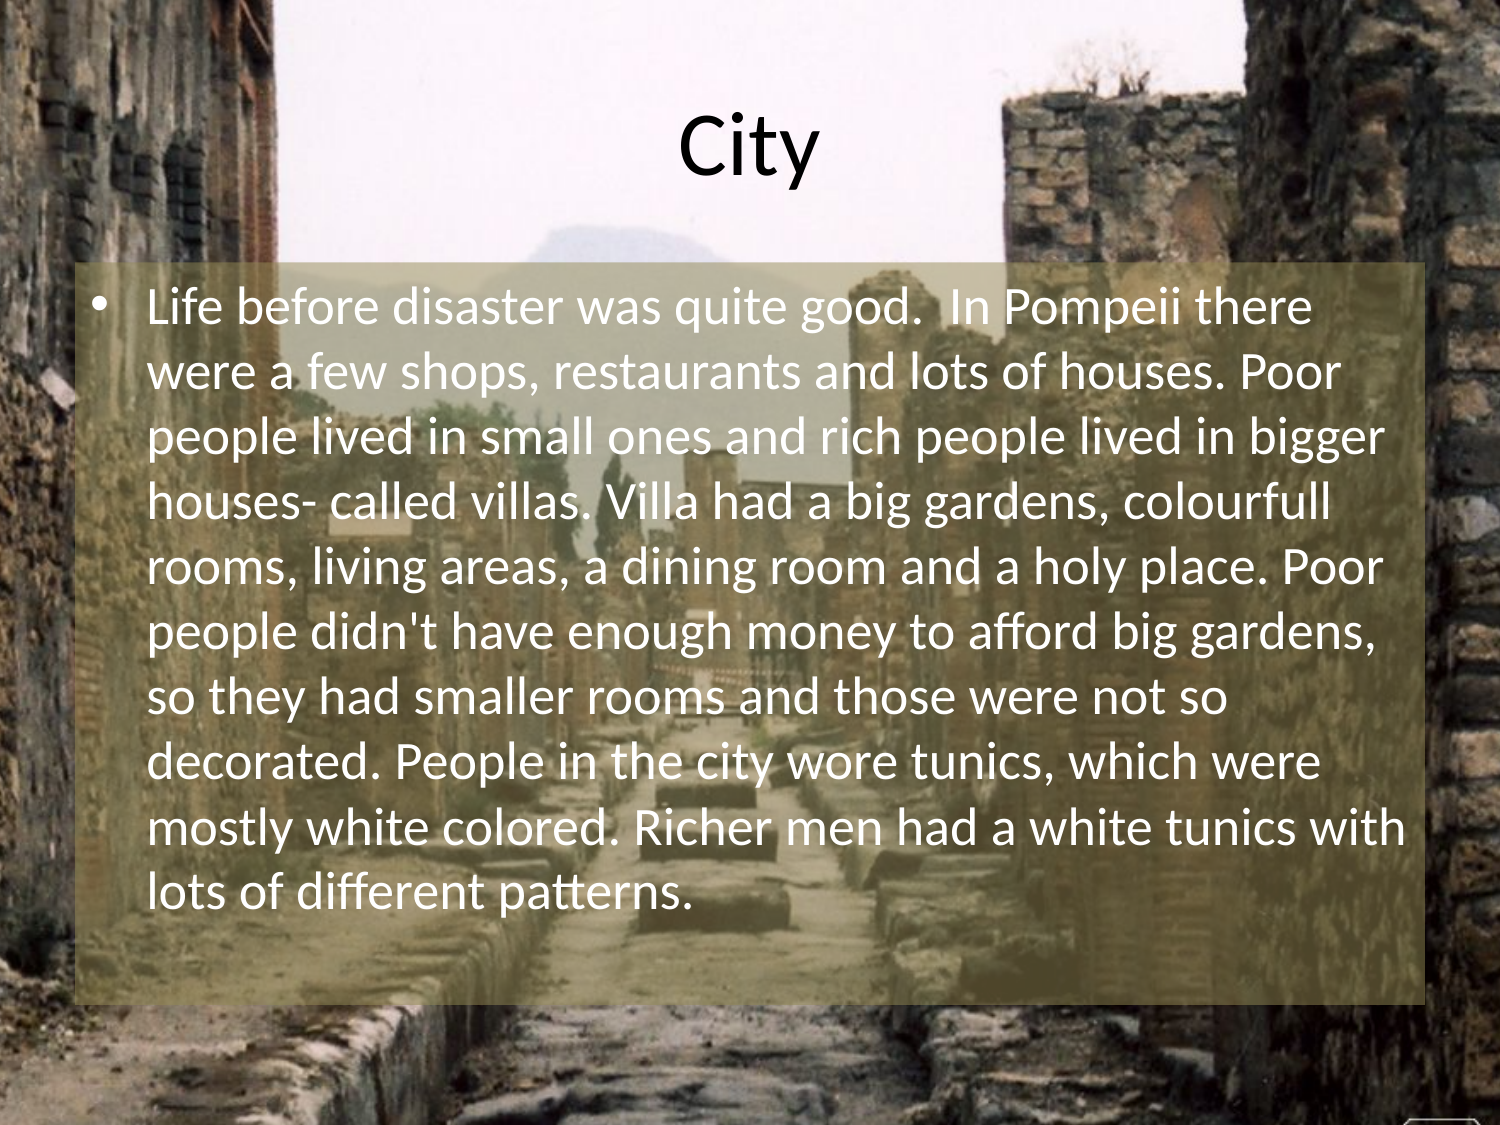

# City
Life before disaster was quite good. In Pompeii there were a few shops, restaurants and lots of houses. Poor people lived in small ones and rich people lived in bigger houses- called villas. Villa had a big gardens, colourfull rooms, living areas, a dining room and a holy place. Poor people didn't have enough money to afford big gardens, so they had smaller rooms and those were not so decorated. People in the city wore tunics, which were mostly white colored. Richer men had a white tunics with lots of different patterns.